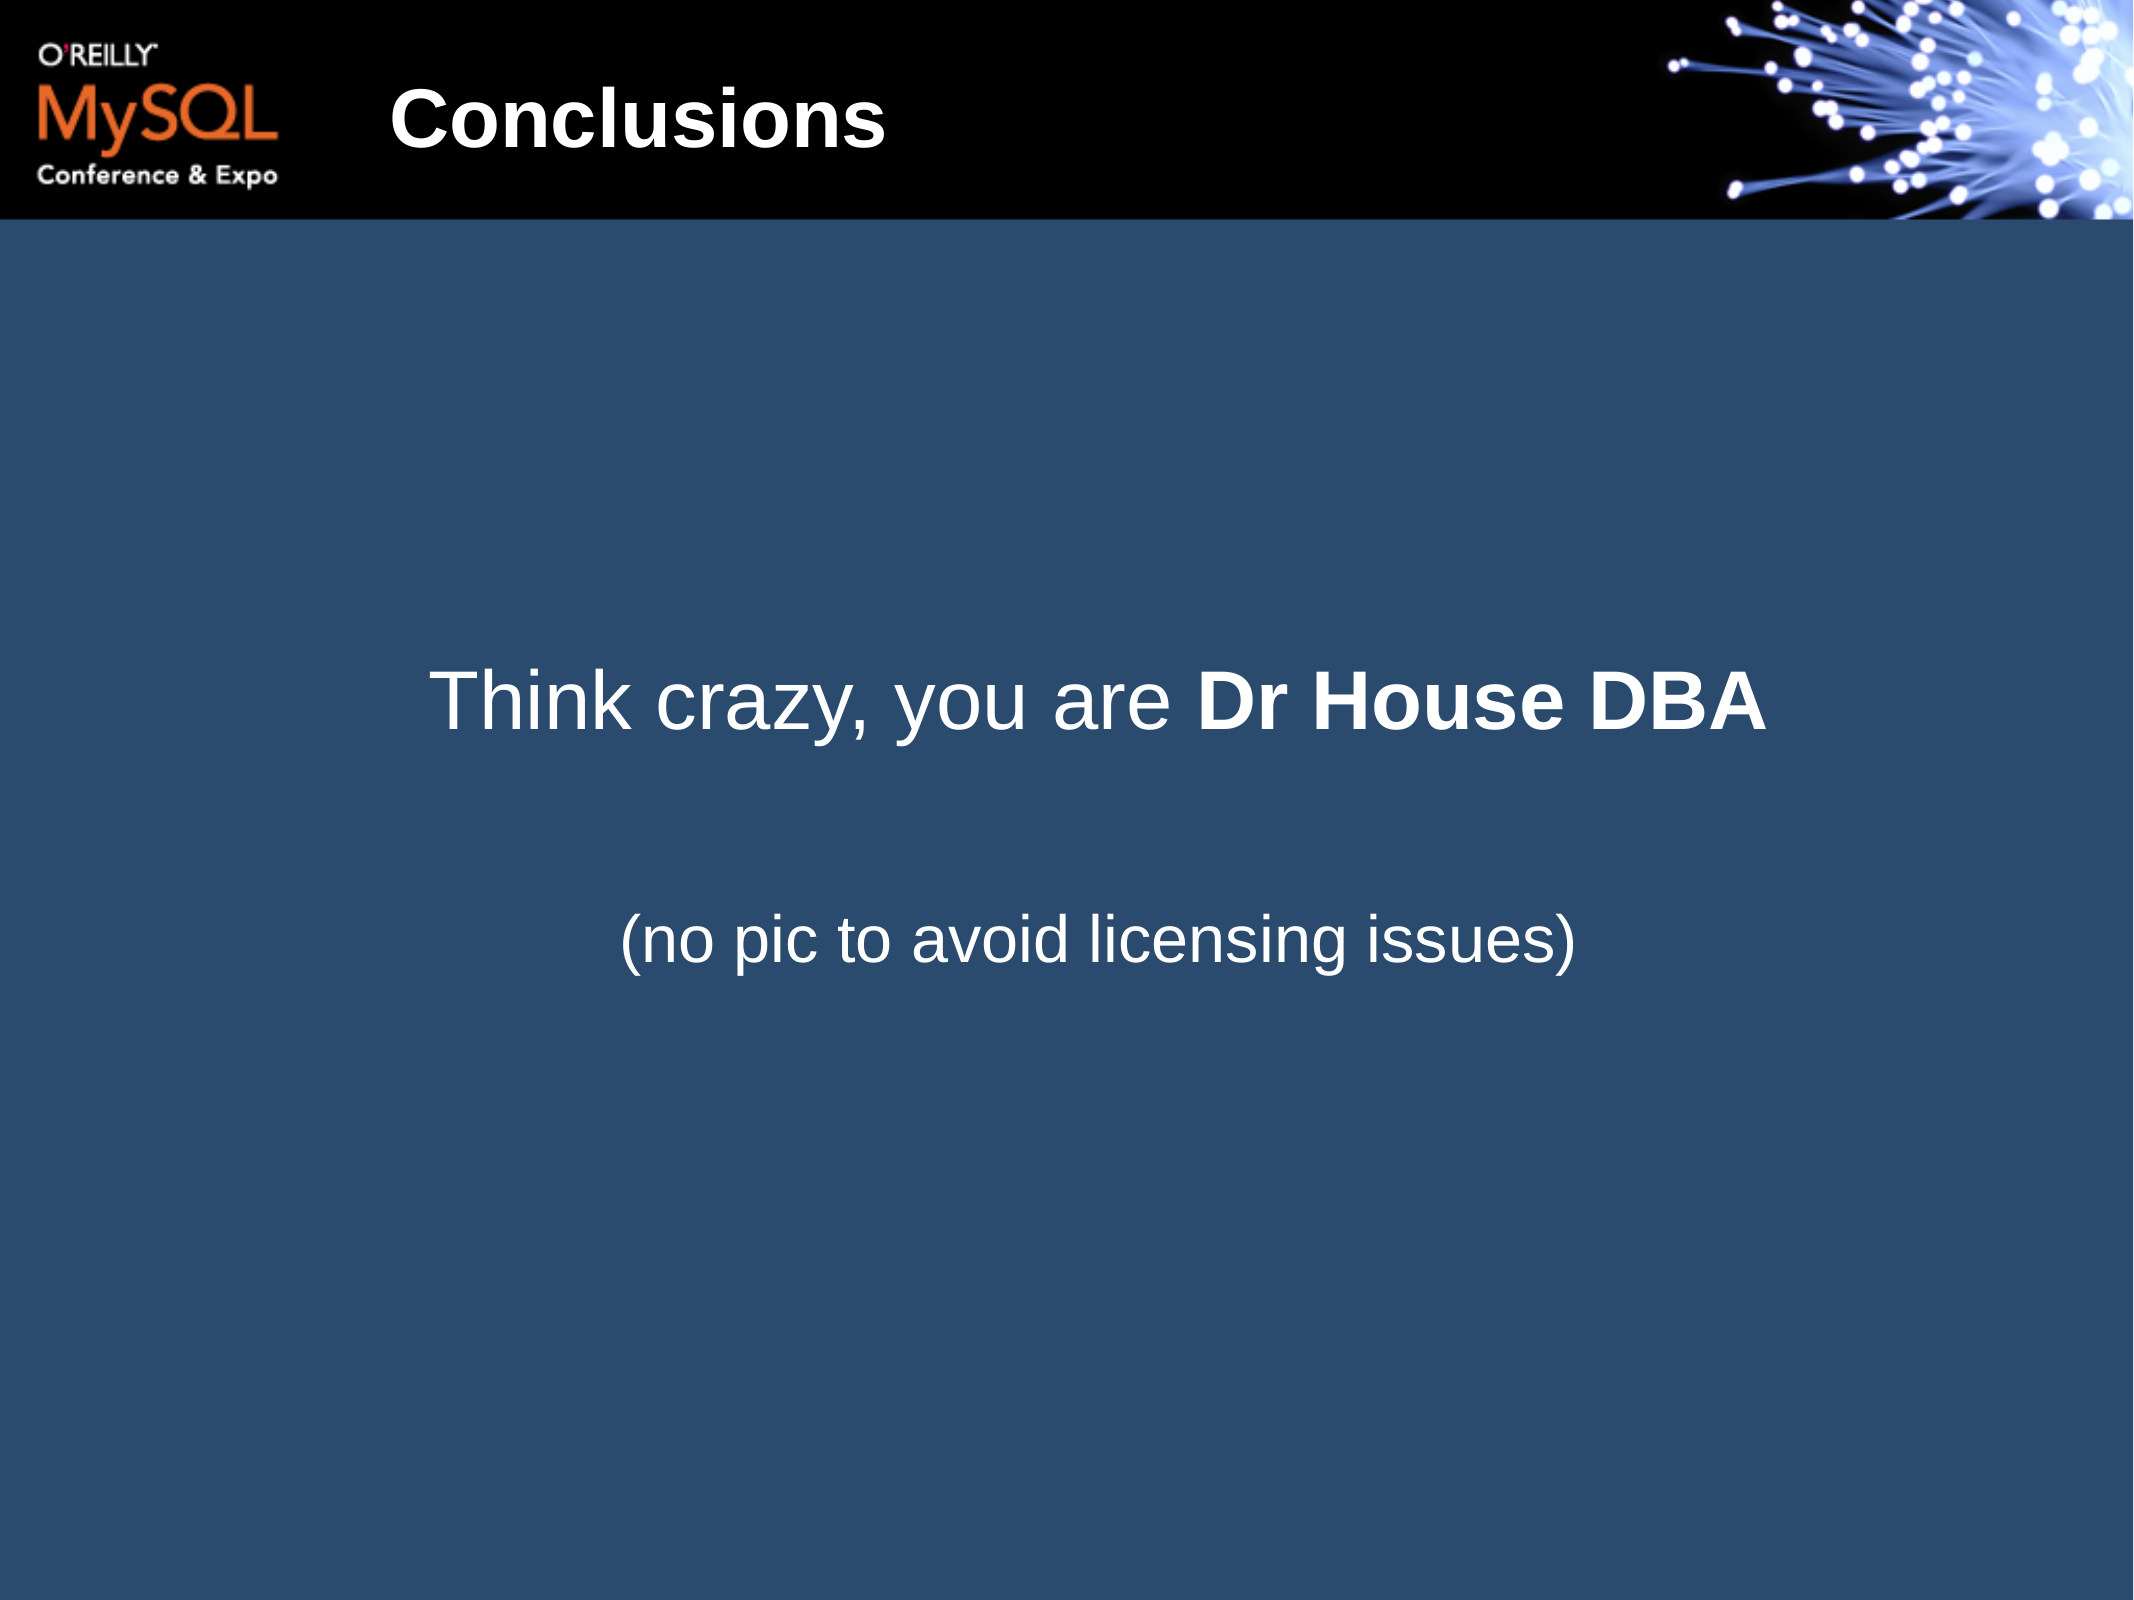

# Conclusions
Think crazy, you are Dr House DBA
(no pic to avoid licensing issues)